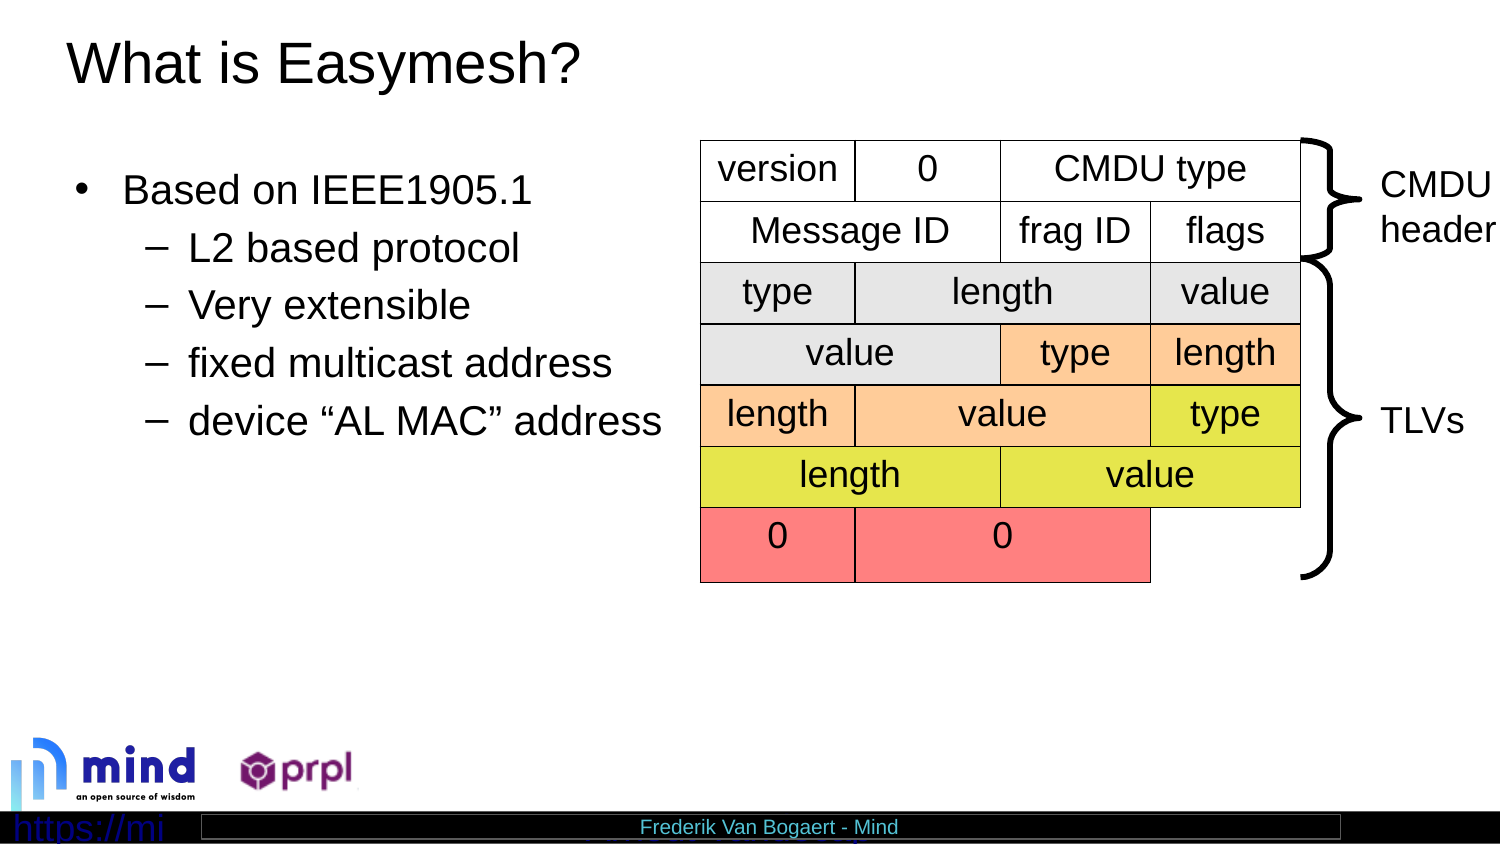

# What is Easymesh?
Based on IEEE1905.1
L2 based protocol
Very extensible
fixed multicast address
device “AL MAC” address
| version | 0 | CMDU type | |
| --- | --- | --- | --- |
| Message ID | | frag ID | flags |
| type | length | | value |
| value | | type | length |
| length | value | | type |
| length | | value | |
| 0 | 0 | | |
CMDU
header
TLVs
Frederik Van Bogaert - Mind